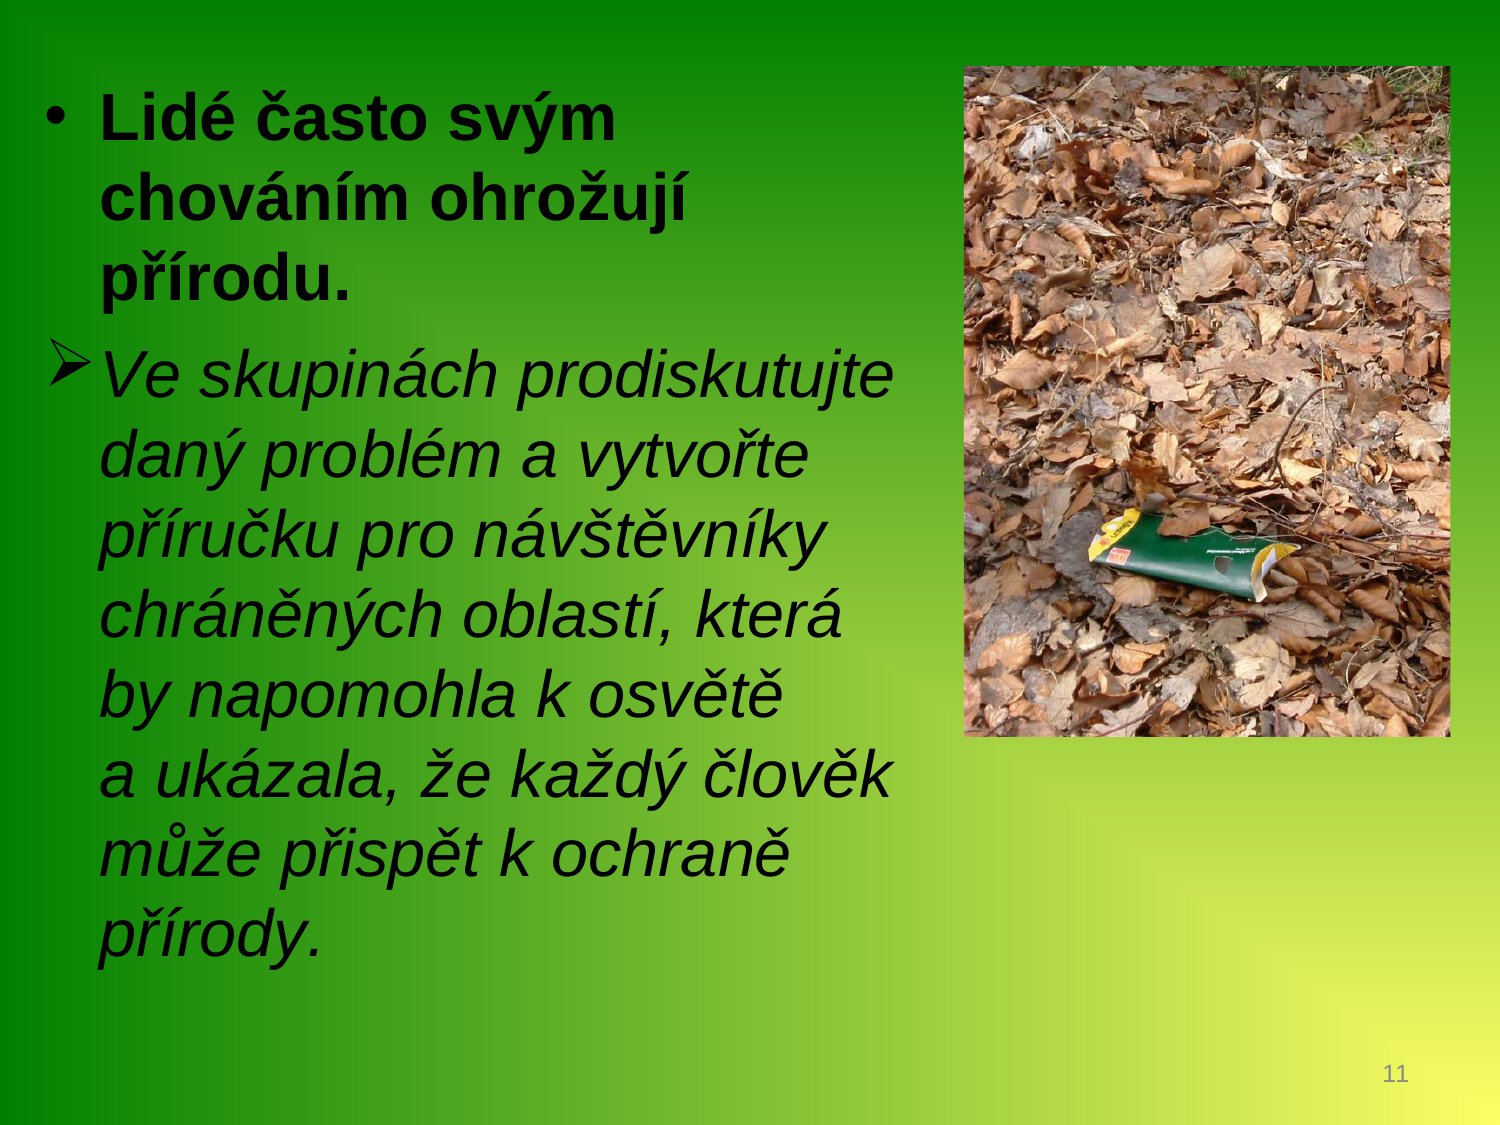

Lidé často svým chováním ohrožují přírodu.
Ve skupinách prodiskutujte daný problém a vytvořte příručku pro návštěvníky chráněných oblastí, která by napomohla k osvětě
a ukázala, že každý člověk může přispět k ochraně přírody.